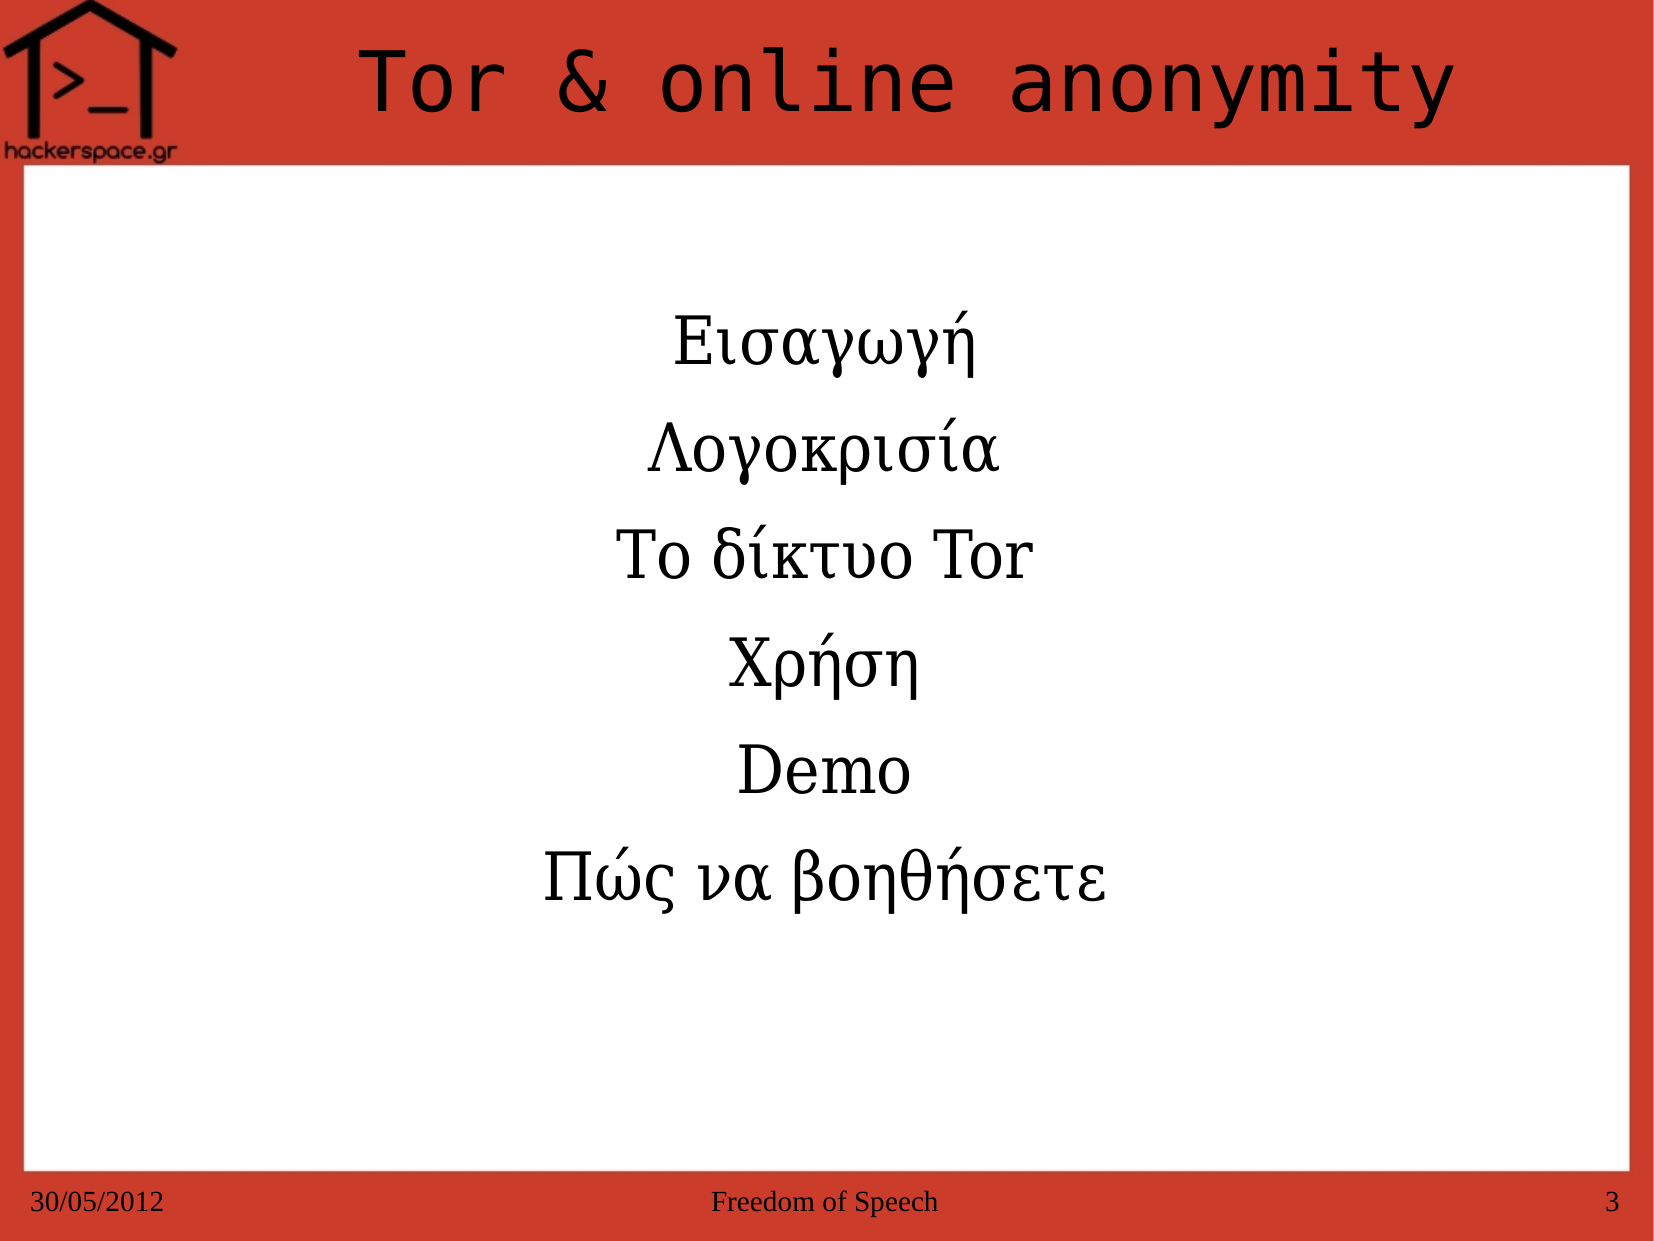

# Tor & online anonymity
Εισαγωγή
Λογοκρισία
Το δίκτυο Tor
Χρήση
Demo
Πώς να βοηθήσετε
30/05/2012
Freedom of Speech
3